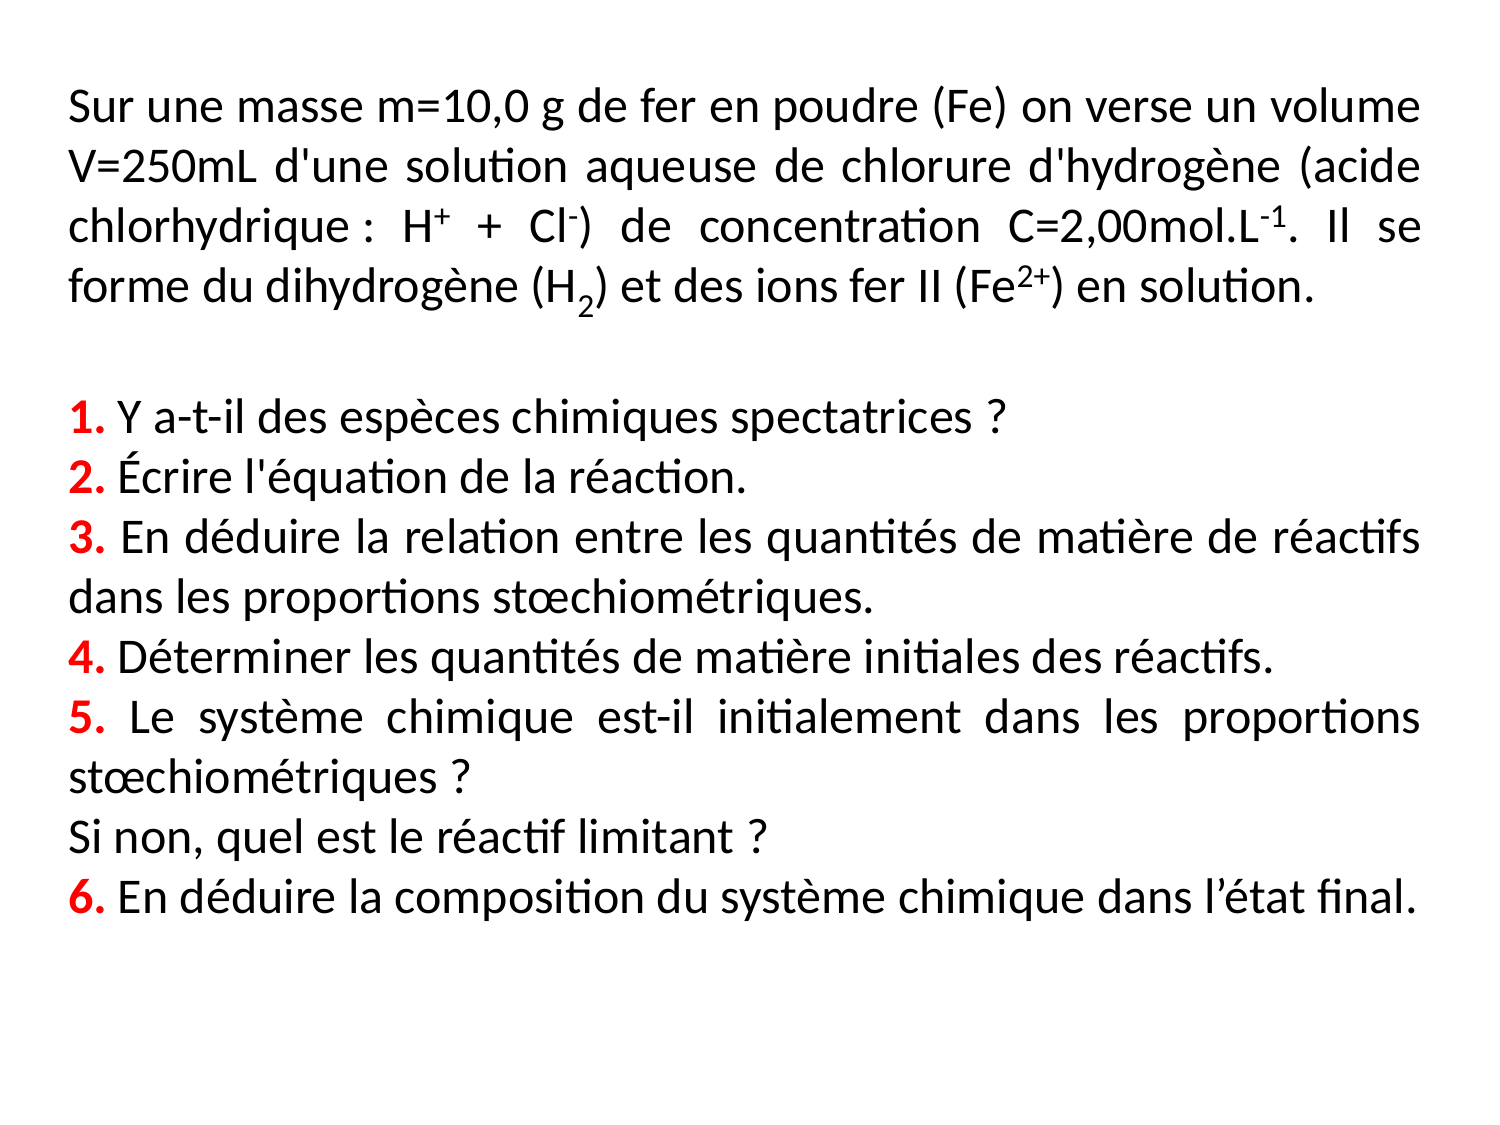

Sur une masse m=10,0 g de fer en poudre (Fe) on verse un volume V=250mL d'une solution aqueuse de chlorure d'hydrogène (acide chlorhydrique : H+ + Cl-) de concentration C=2,00mol.L-1. Il se forme du dihydrogène (H2) et des ions fer II (Fe2+) en solution.
1. Y a-t-il des espèces chimiques spectatrices ?
2. Écrire l'équation de la réaction.
3. En déduire la relation entre les quantités de matière de réactifs dans les proportions stœchiométriques.
4. Déterminer les quantités de matière initiales des réactifs.
5. Le système chimique est-il initialement dans les proportions stœchiométriques ?
Si non, quel est le réactif limitant ?
6. En déduire la composition du système chimique dans l’état final.